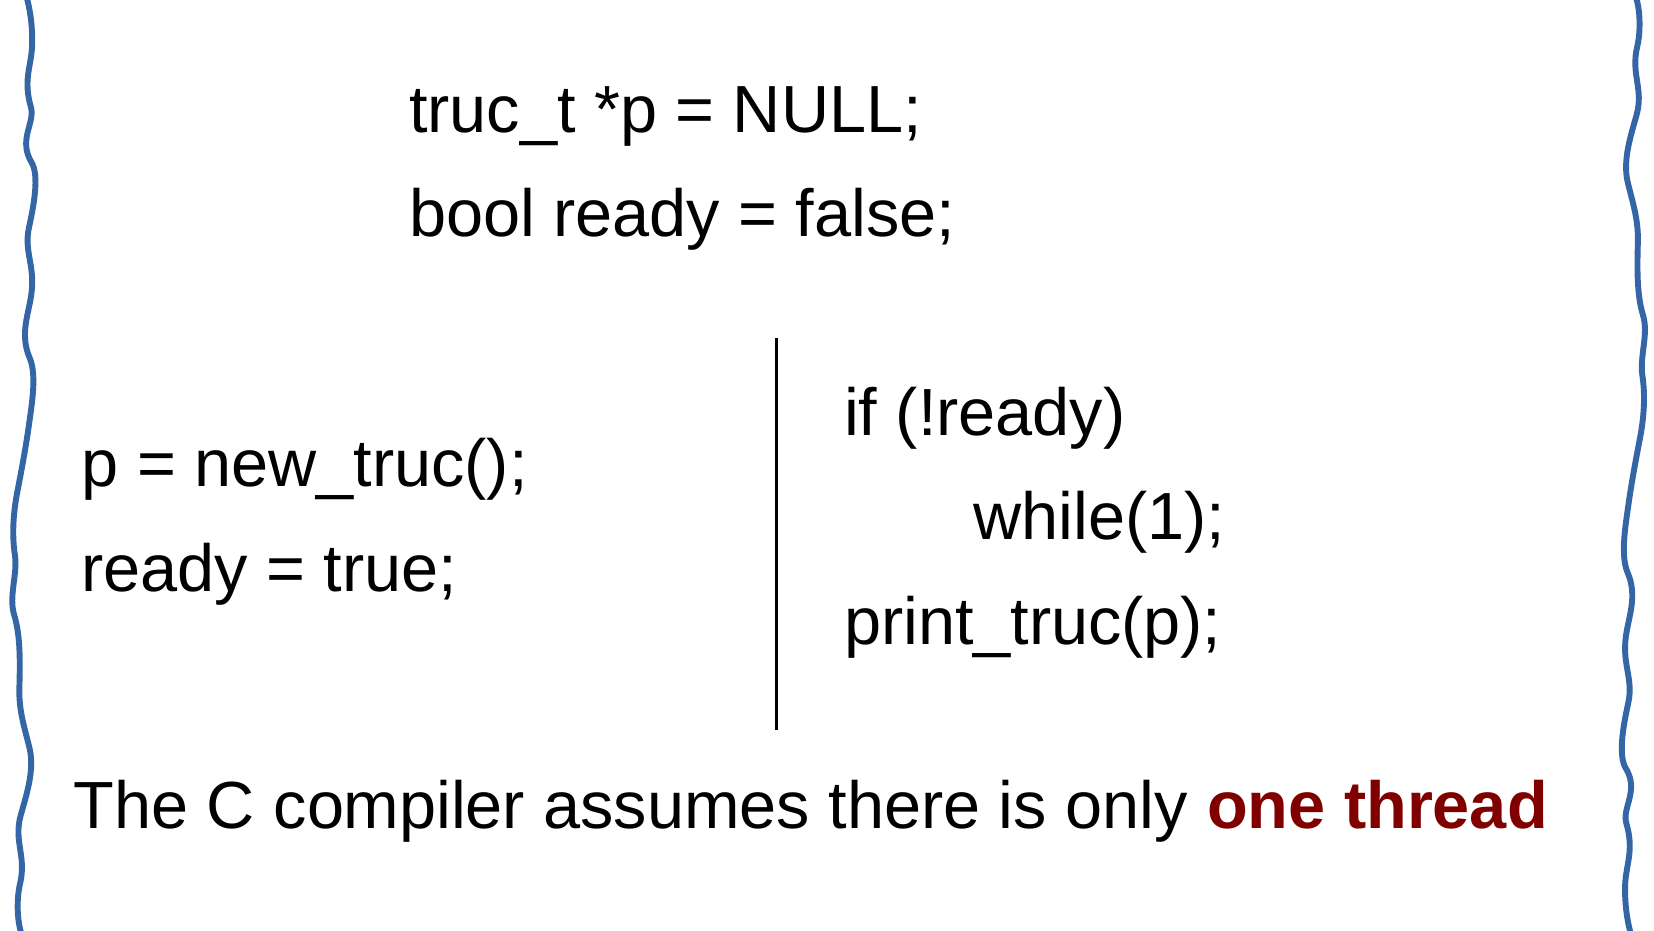

truc_t *p = NULL;
bool ready = false;
# p = new_truc();
ready = true;
if (!ready)
 while(1);
print_truc(p);
The C compiler assumes there is only one thread